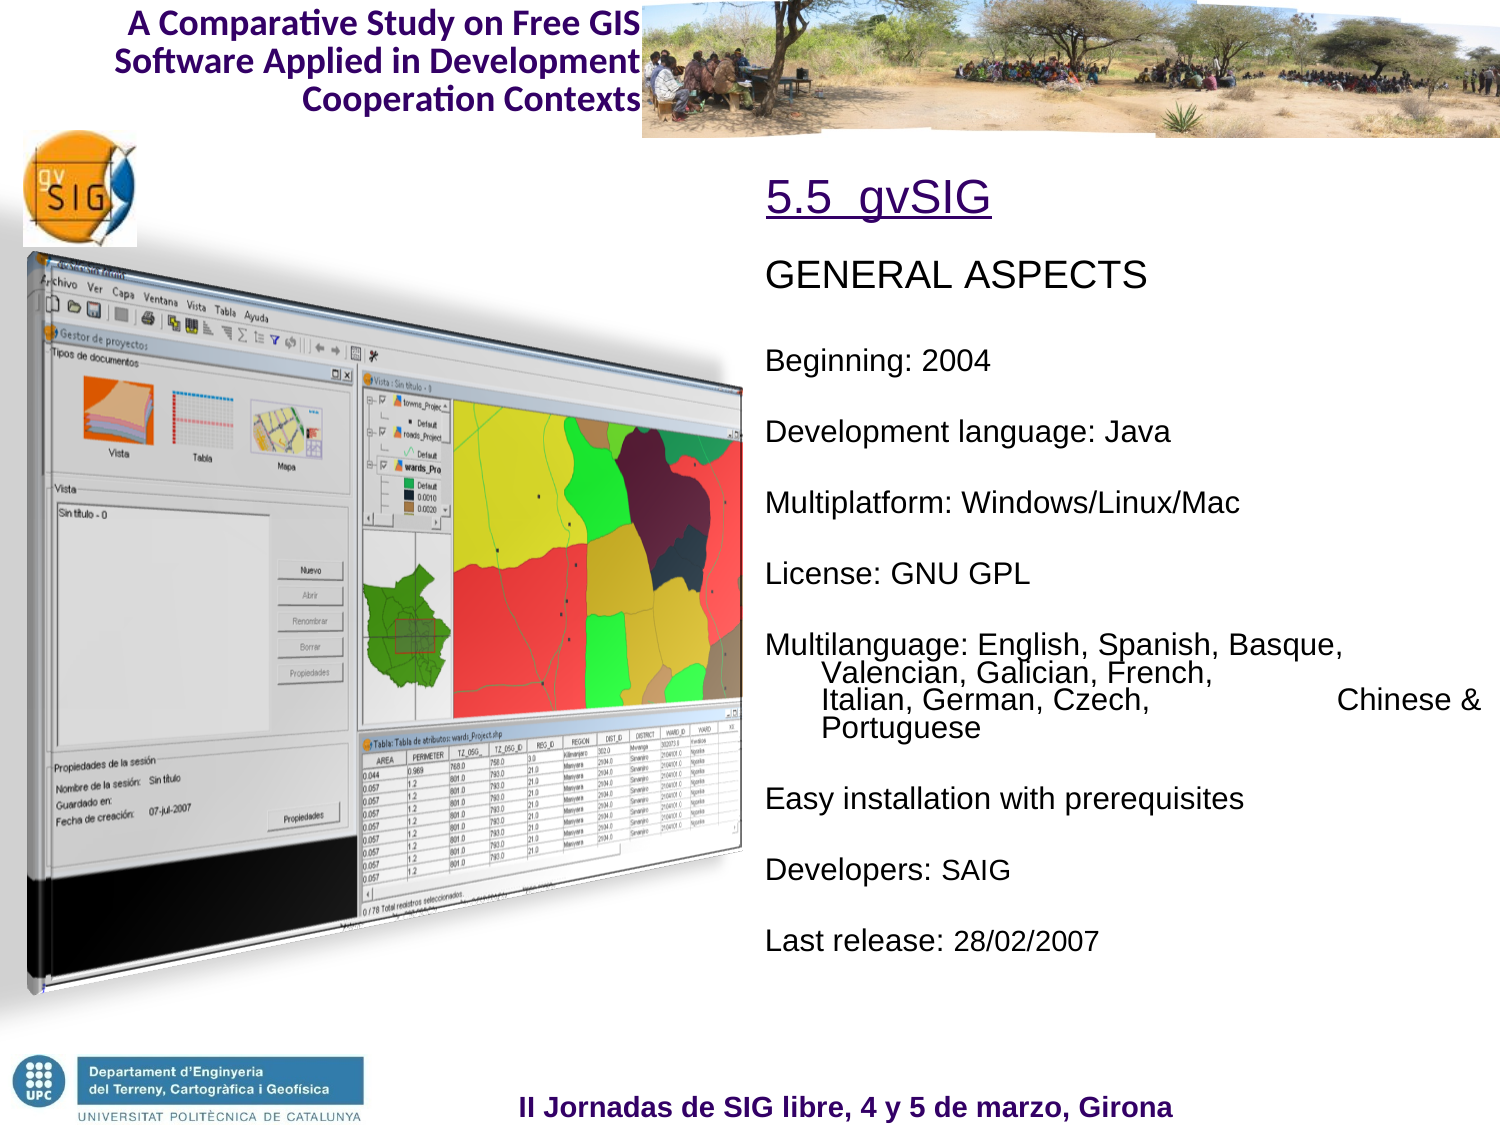

# 5.5 gvSIG
GENERAL ASPECTS
Beginning: 2004
Development language: Java
Multiplatform: Windows/Linux/Mac
License: GNU GPL
Multilanguage: English, Spanish, Basque, 	 Valencian, Galician, French, 	 Italian, German, Czech, 	 Chinese & Portuguese
Easy installation with prerequisites
Developers: SAIG
Last release: 28/02/2007
II Jornadas de SIG libre, 4 y 5 de marzo, Girona